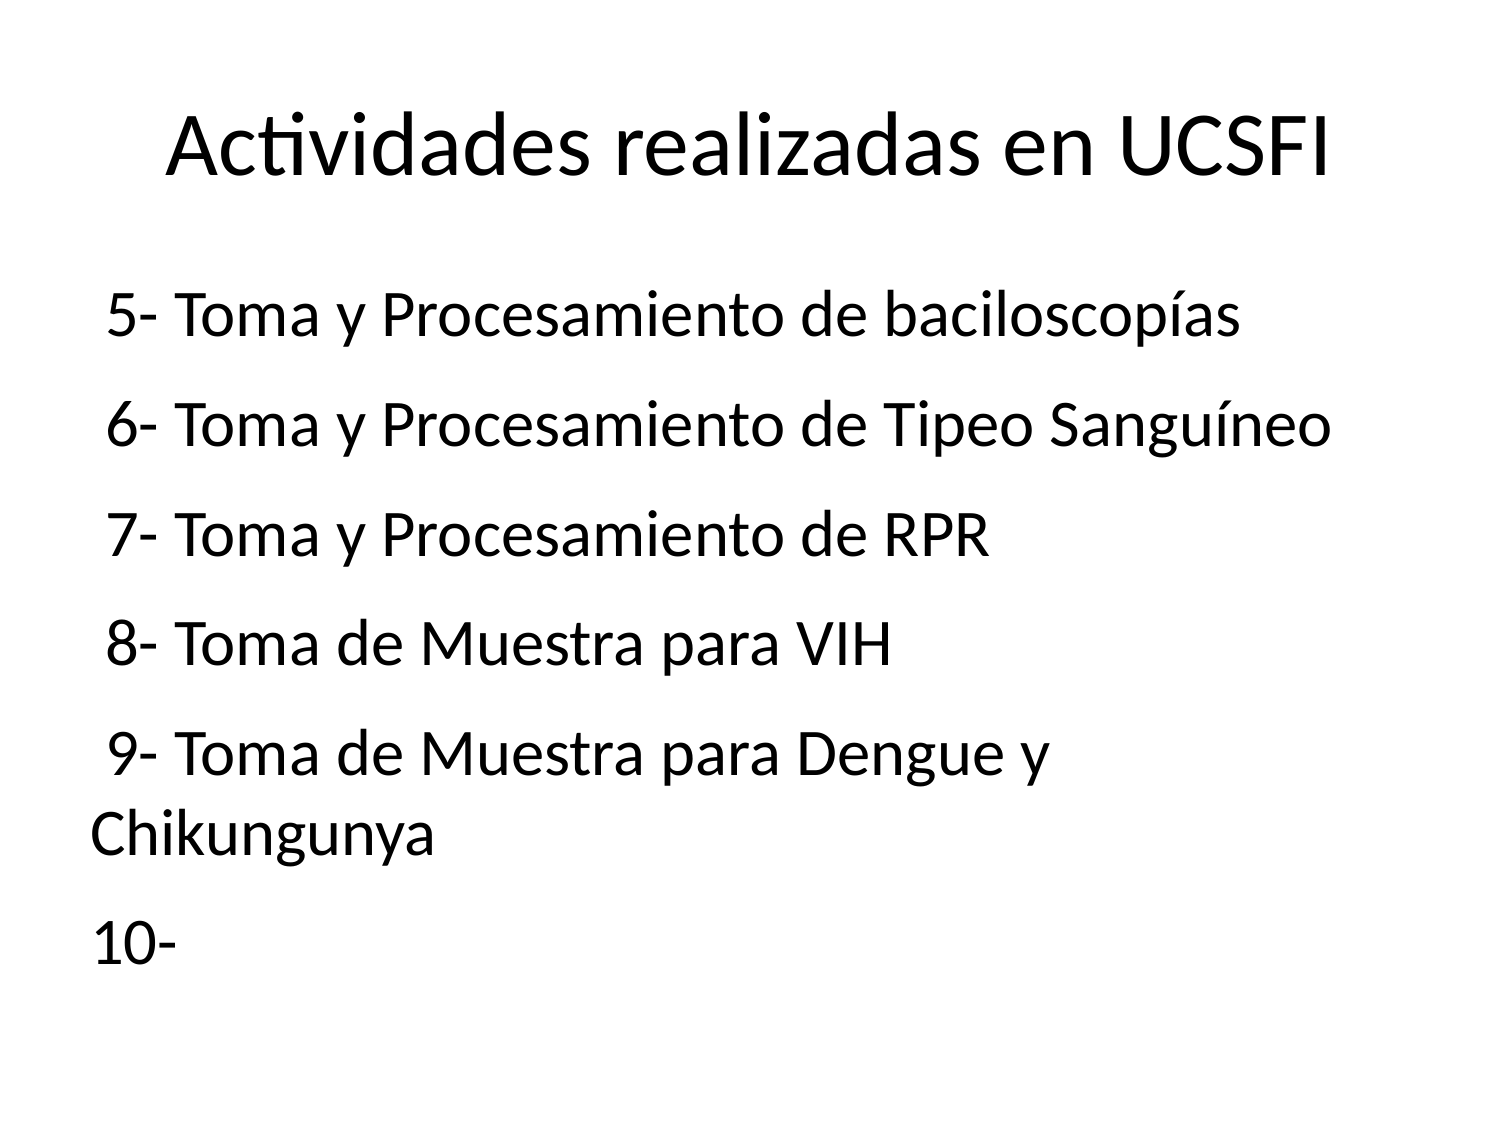

Actividades realizadas en UCSFI
# 5- Toma y Procesamiento de baciloscopías
 6- Toma y Procesamiento de Tipeo Sanguíneo
 7- Toma y Procesamiento de RPR
 8- Toma de Muestra para VIH
 9- Toma de Muestra para Dengue y Chikungunya
10-